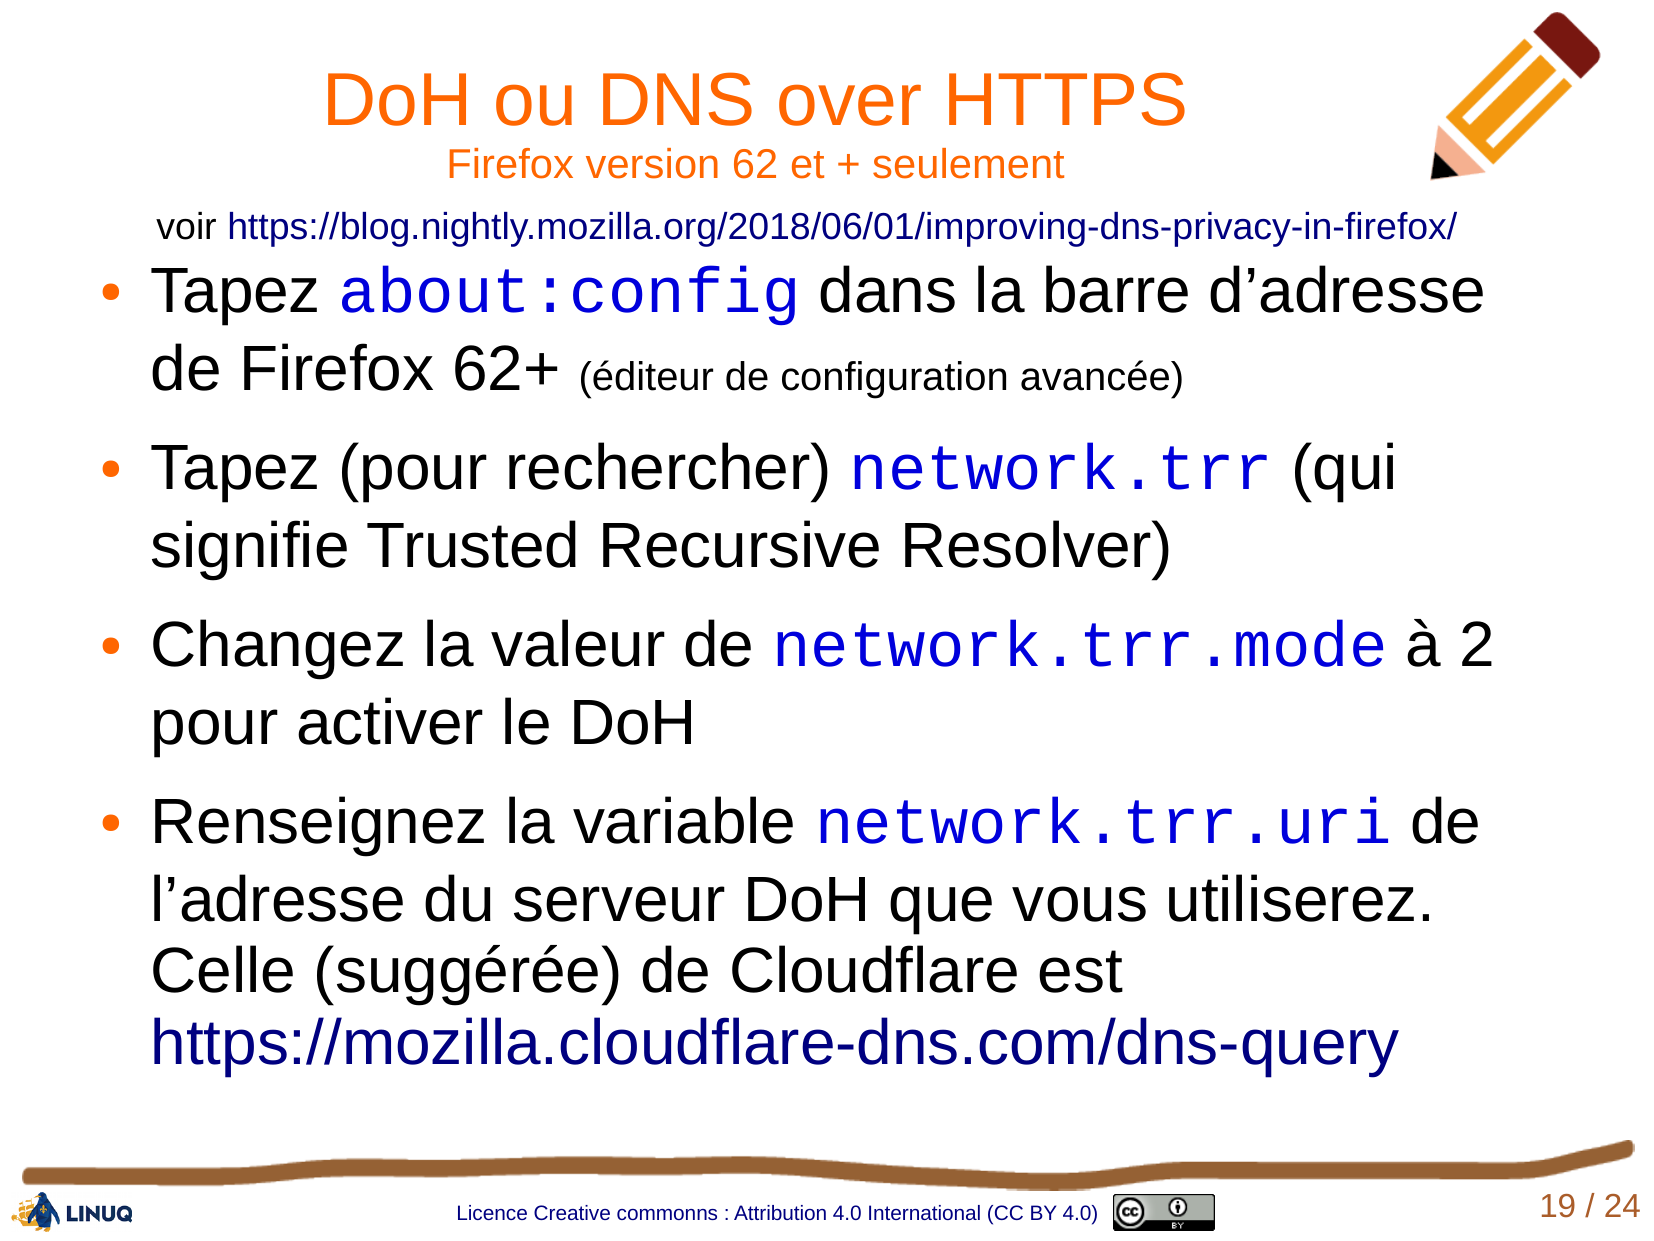

# DoH ou DNS over HTTPS Firefox version 62 et + seulement
voir https://blog.nightly.mozilla.org/2018/06/01/improving-dns-privacy-in-firefox/
Tapez about:config dans la barre d’adresse de Firefox 62+ (éditeur de configuration avancée)
Tapez (pour rechercher) network.trr (qui signifie Trusted Recursive Resolver)
Changez la valeur de network.trr.mode à 2 pour activer le DoH
Renseignez la variable network.trr.uri de l’adresse du serveur DoH que vous utiliserez. Celle (suggérée) de Cloudflare est https://mozilla.cloudflare-dns.com/dns-query